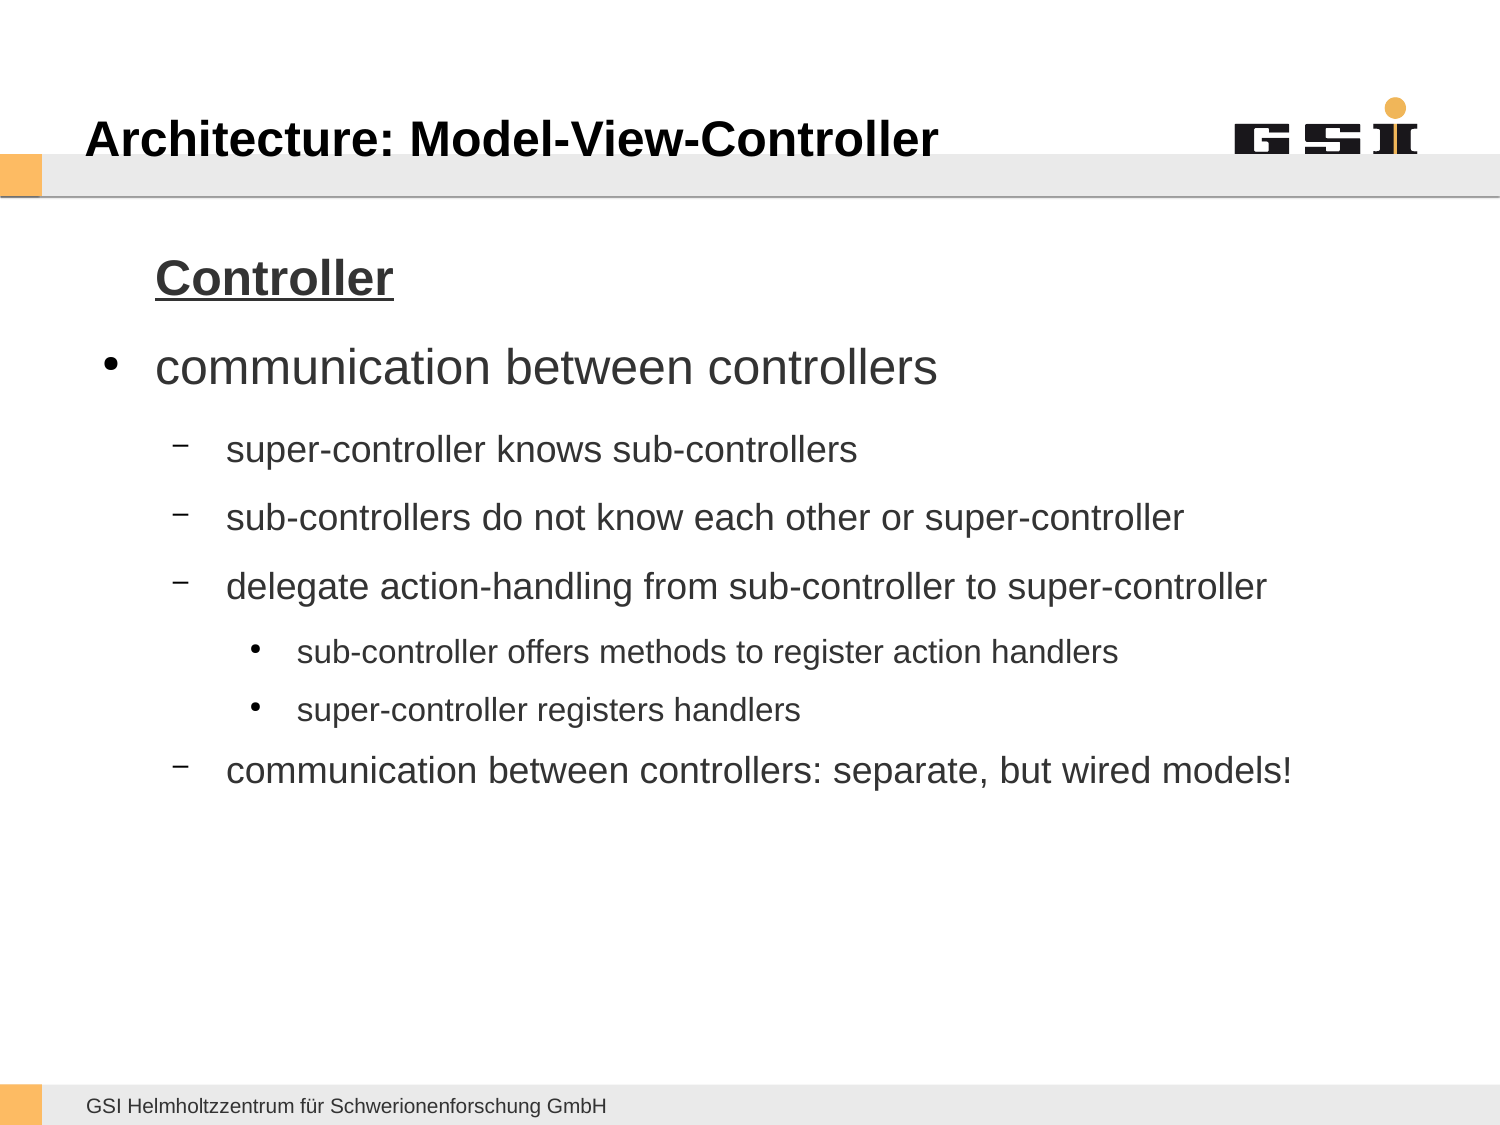

# Architecture: Model-View-Controller
Controller
communication between controllers
super-controller knows sub-controllers
sub-controllers do not know each other or super-controller
delegate action-handling from sub-controller to super-controller
sub-controller offers methods to register action handlers
super-controller registers handlers
communication between controllers: separate, but wired models!